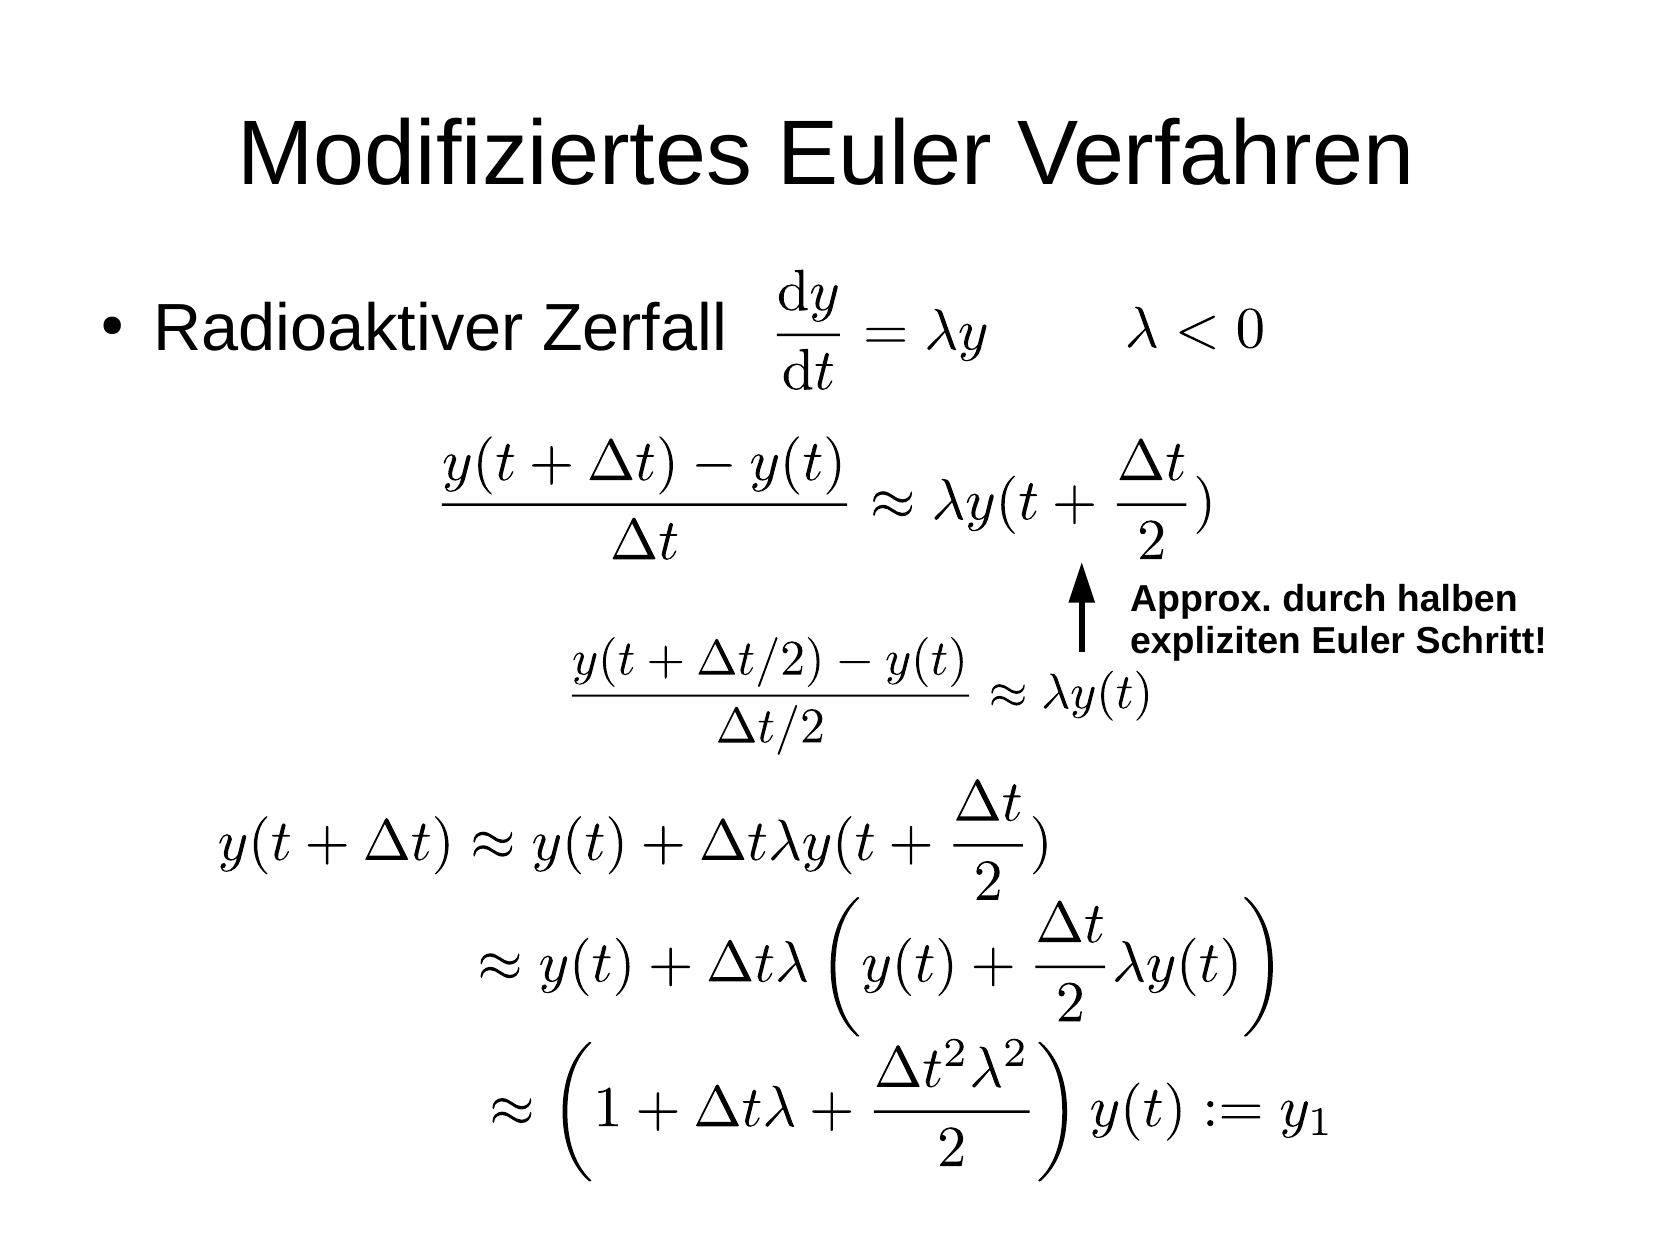

# Modifiziertes Euler Verfahren
Radioaktiver Zerfall
Approx. durch halben
expliziten Euler Schritt!